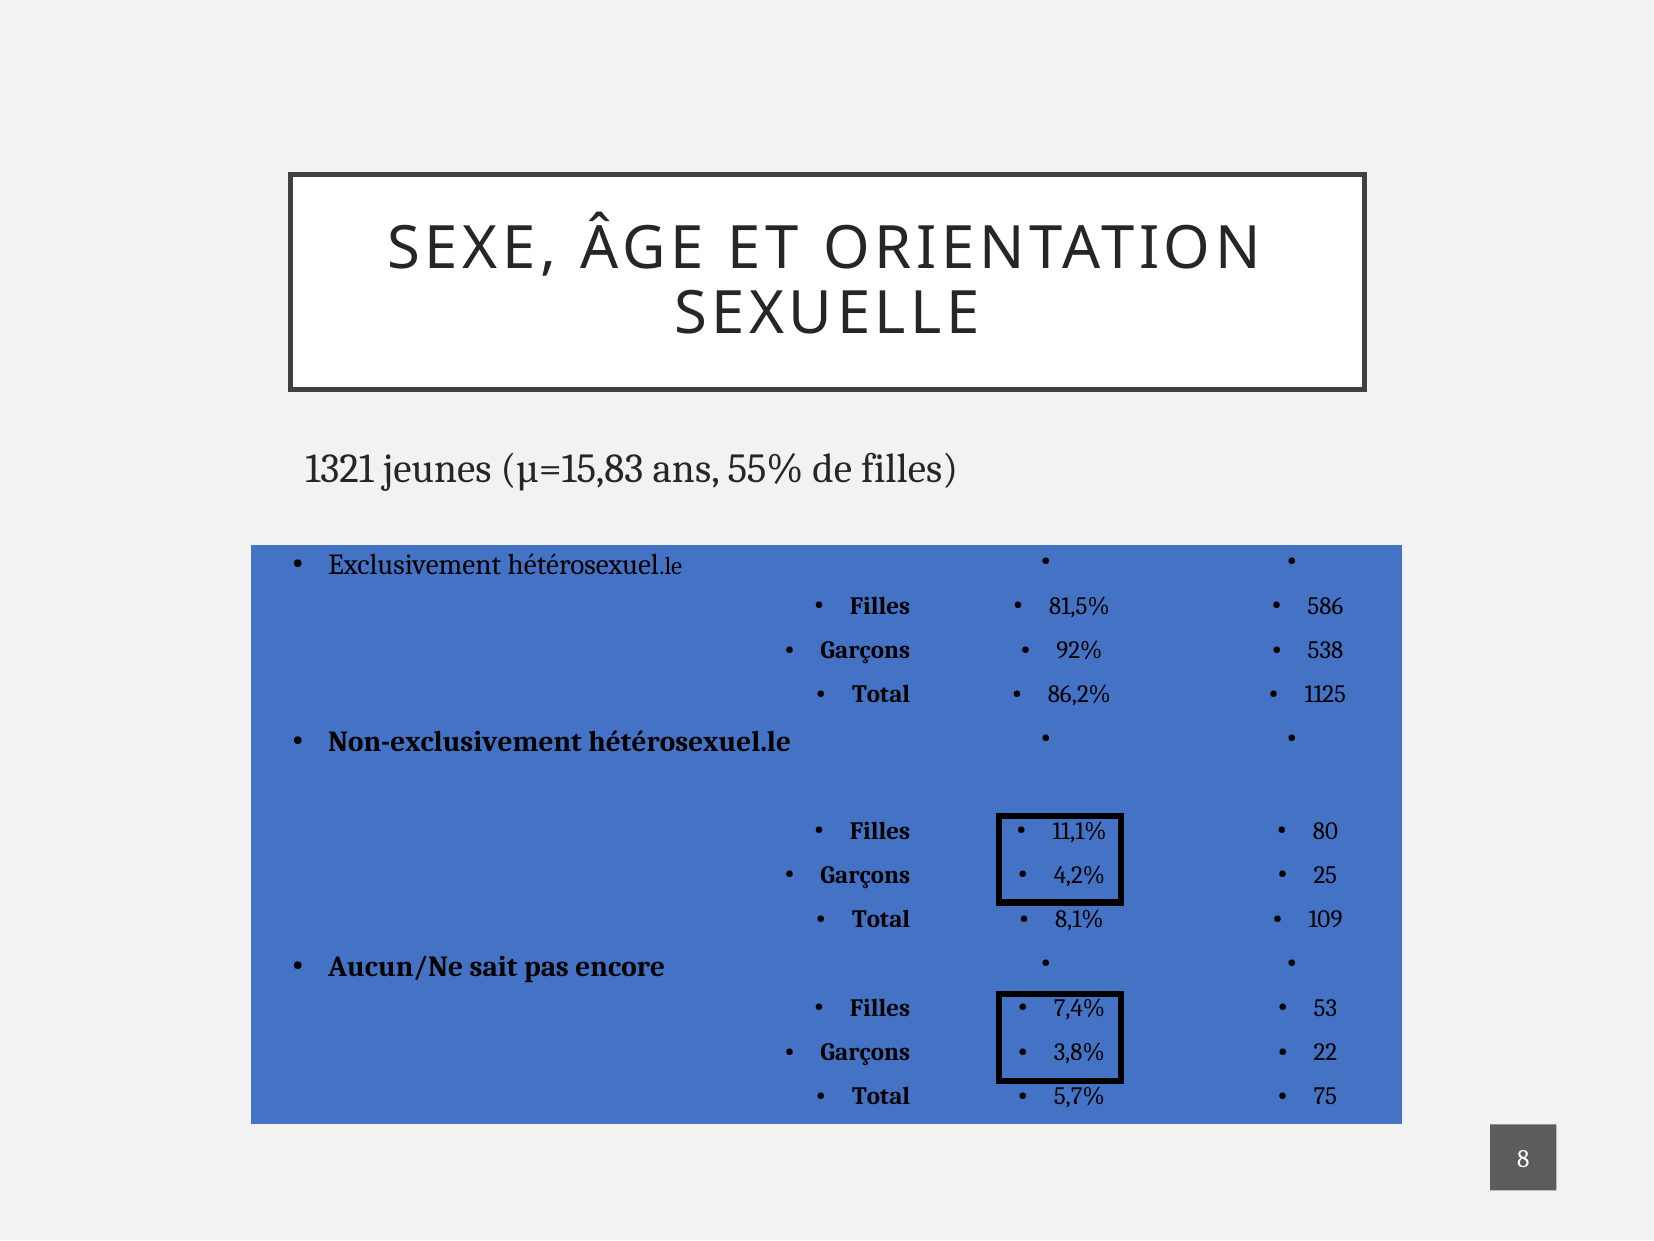

# Sexe, âge et Orientation sexuelle
1321 jeunes (µ=15,83 ans, 55% de filles)
| Exclusivement hétérosexuel.le | | |
| --- | --- | --- |
| Filles | 81,5% | 586 |
| Garçons | 92% | 538 |
| Total | 86,2% | 1125 |
| Non-exclusivement hétérosexuel.le | | |
| Filles | 11,1% | 80 |
| Garçons | 4,2% | 25 |
| Total | 8,1% | 109 |
| Aucun/Ne sait pas encore | | |
| Filles | 7,4% | 53 |
| Garçons | 3,8% | 22 |
| Total | 5,7% | 75 |